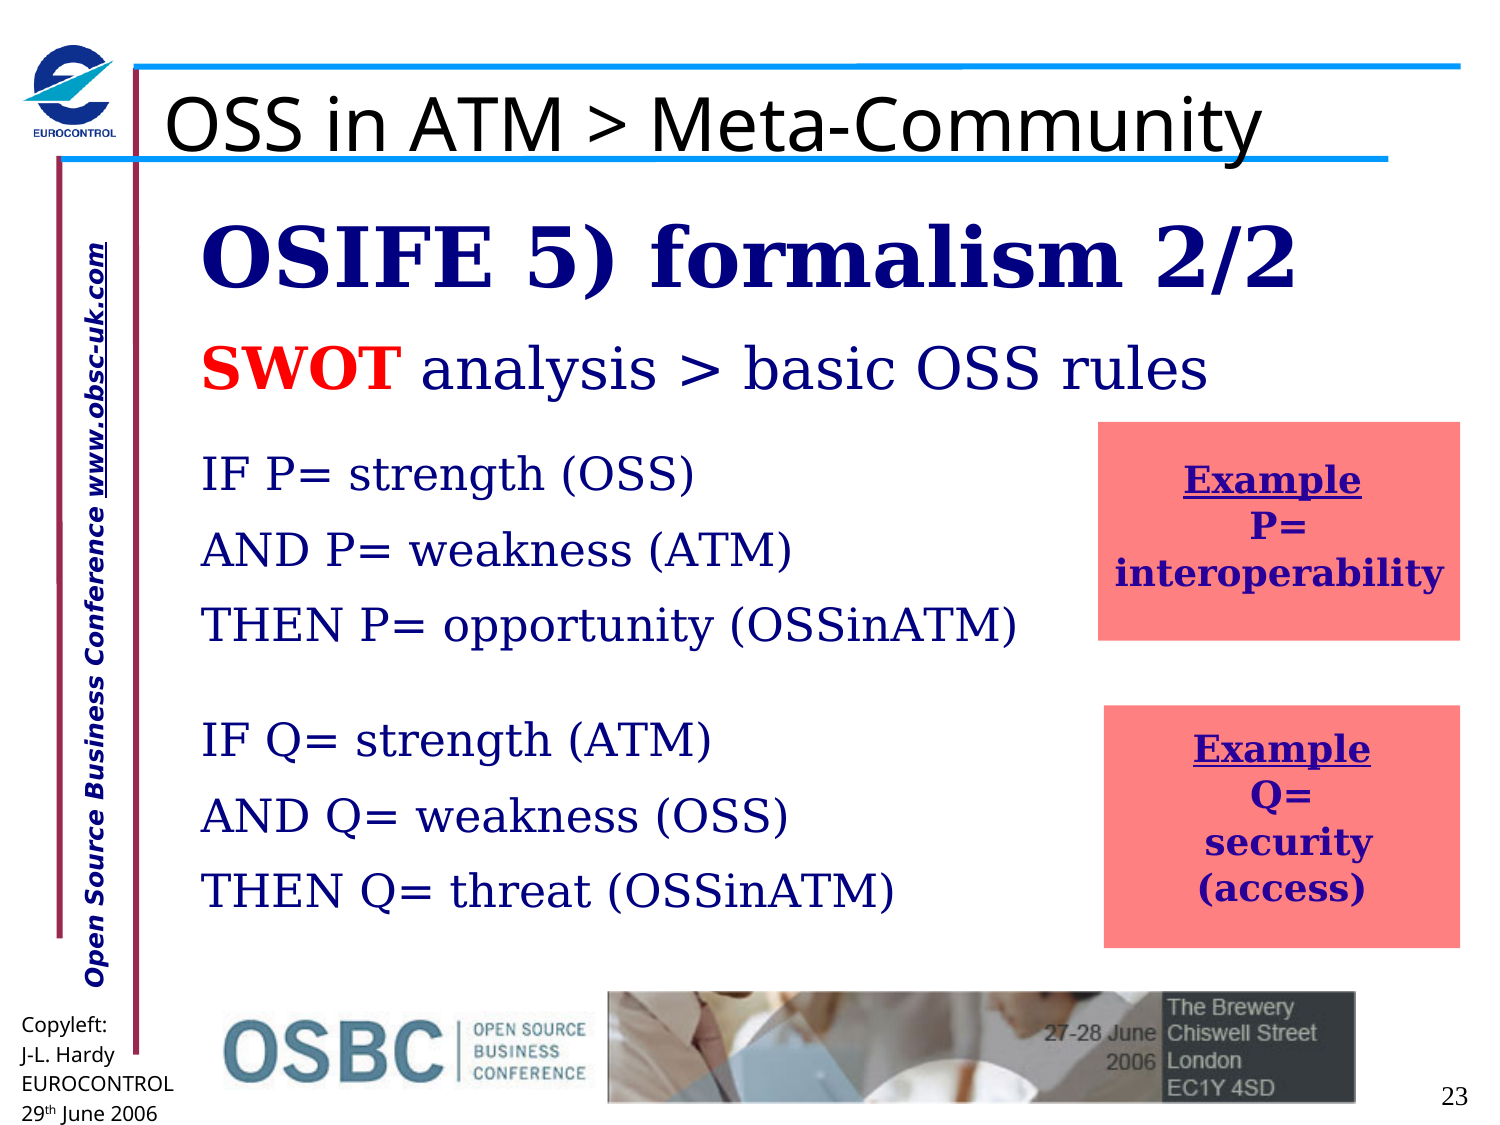

# OSIFE 5) formalism 2/2
SWOT analysis > basic OSS rules
IF P= strength (OSS)
AND P= weakness (ATM)
THEN P= opportunity (OSSinATM)
Example
P=
interoperability
IF Q= strength (ATM)
AND Q= weakness (OSS)
THEN Q= threat (OSSinATM)
Example
Q=
 security
(access)